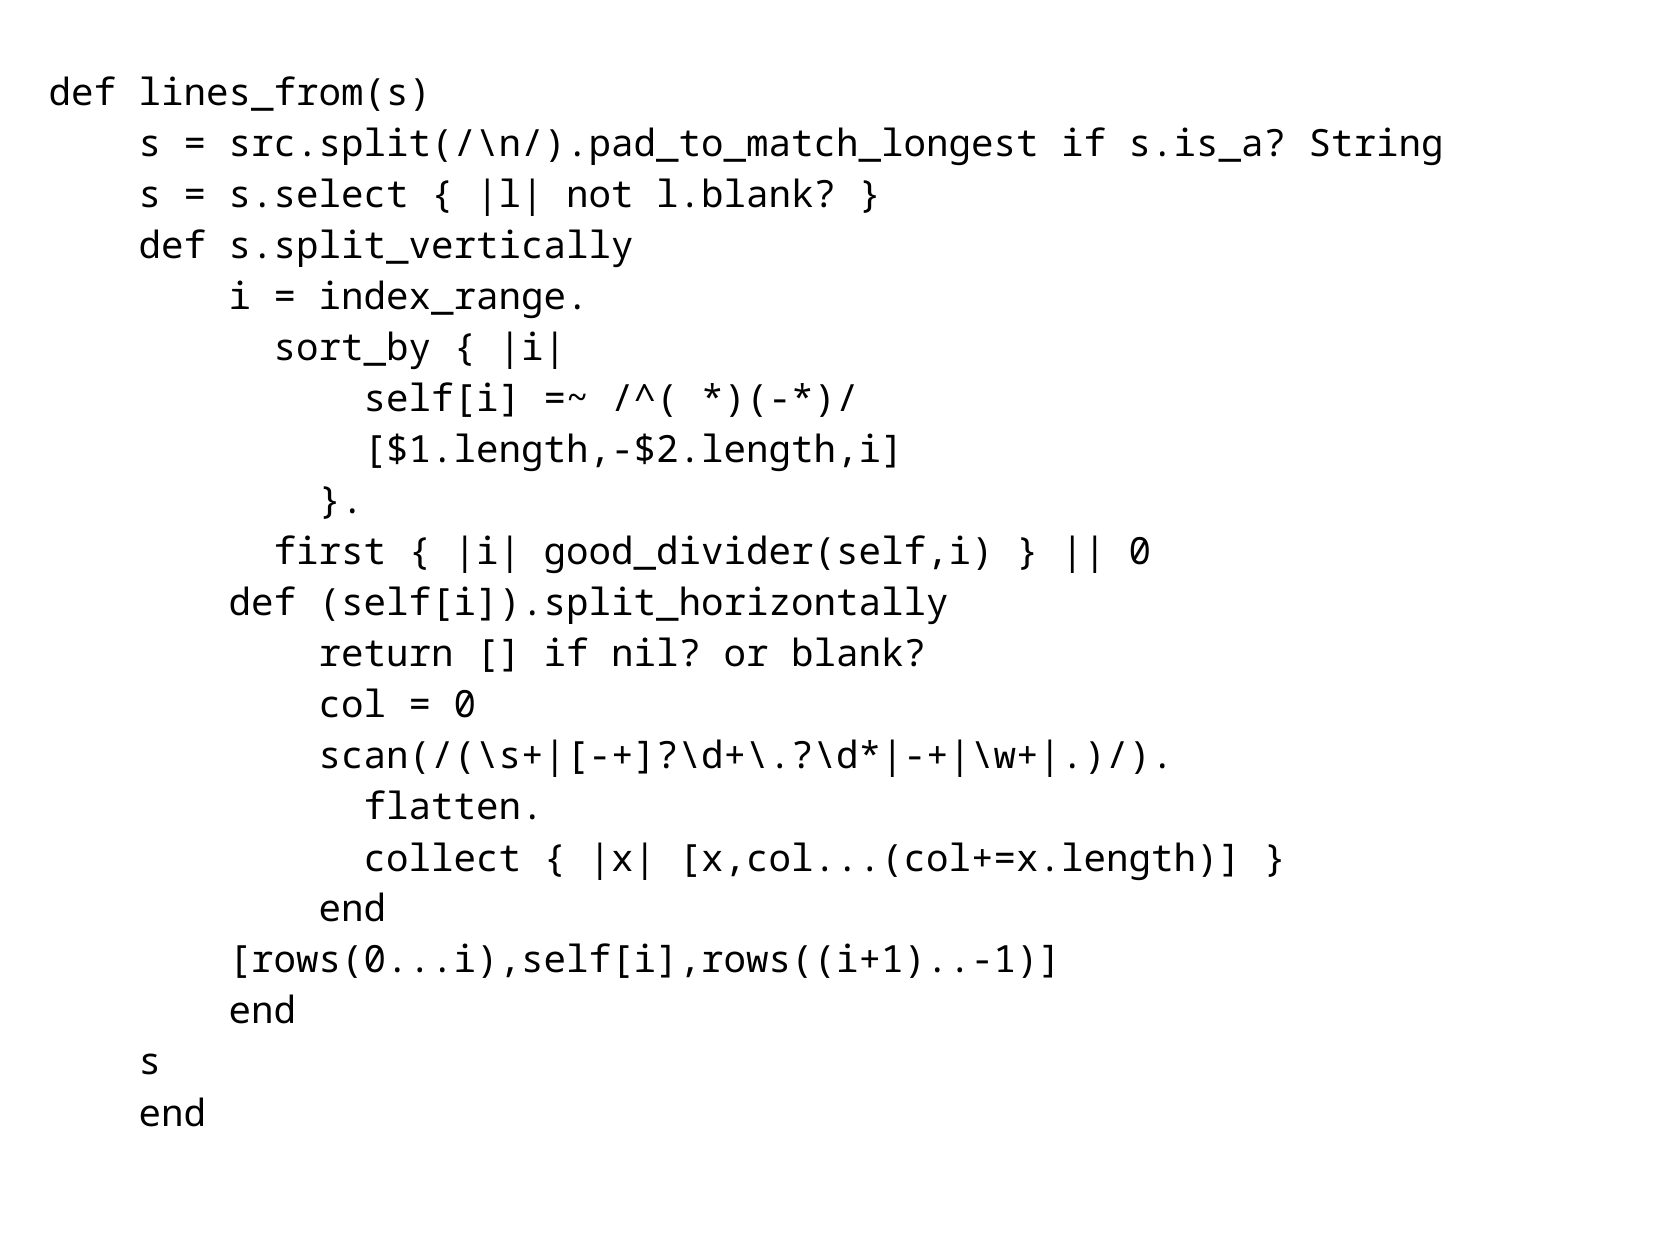

def lines_from(s)
 s = src.split(/\n/).pad_to_match_longest if s.is_a? String
 s = s.select { |l| not l.blank? }
 def s.split_vertically
 i = index_range.
 sort_by { |i|
 self[i] =~ /^( *)(-*)/
 [$1.length,-$2.length,i]
 }.
 first { |i| good_divider(self,i) } || 0
 def (self[i]).split_horizontally
 return [] if nil? or blank?
 col = 0
 scan(/(\s+|[-+]?\d+\.?\d*|-+|\w+|.)/).
 flatten.
 collect { |x| [x,col...(col+=x.length)] }
 end
 [rows(0...i),self[i],rows((i+1)..-1)]
 end
 s
 end